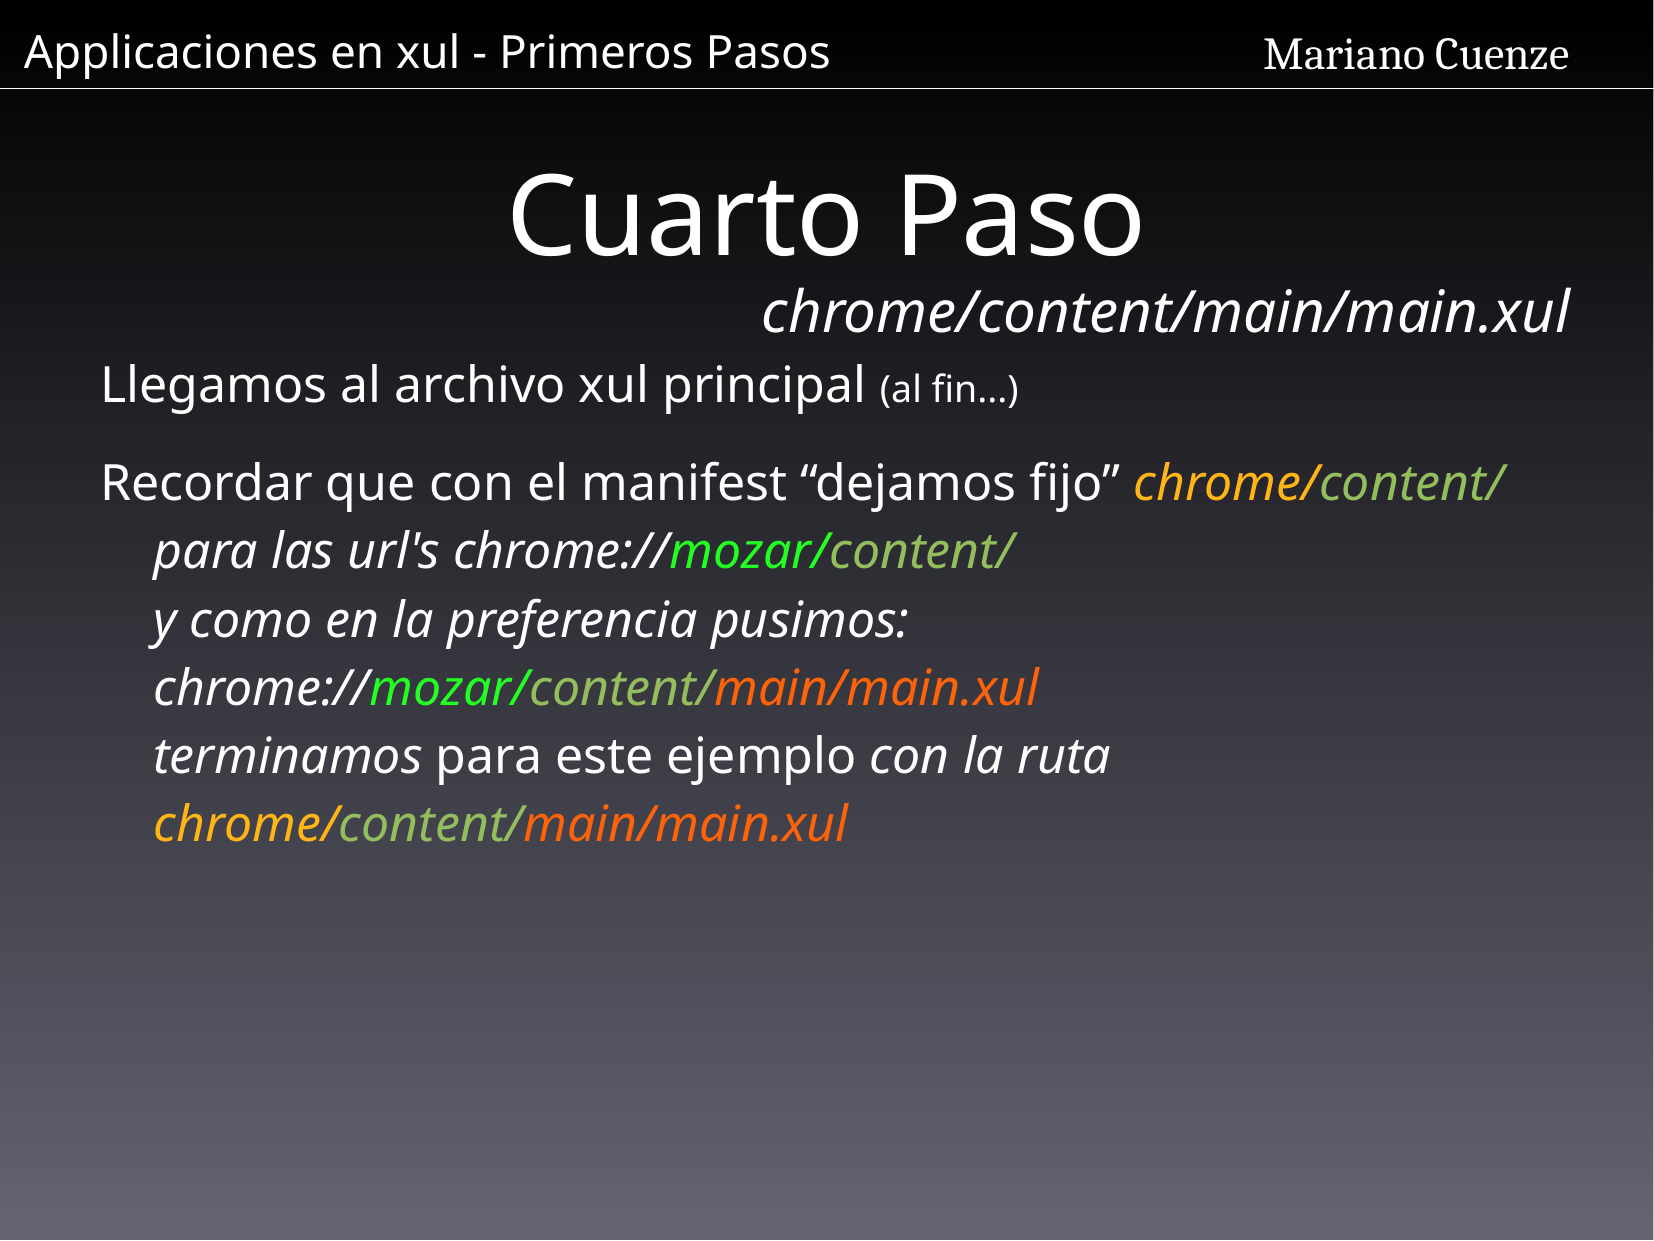

Applicaciones en xul - Primeros Pasos
Mariano Cuenze
# Cuarto Paso
chrome/content/main/main.xul
Llegamos al archivo xul principal (al fin...)
Recordar que con el manifest “dejamos fijo” chrome/content/ para las url's chrome://mozar/content/
y como en la preferencia pusimos:
chrome://mozar/content/main/main.xul
terminamos para este ejemplo con la ruta
chrome/content/main/main.xul